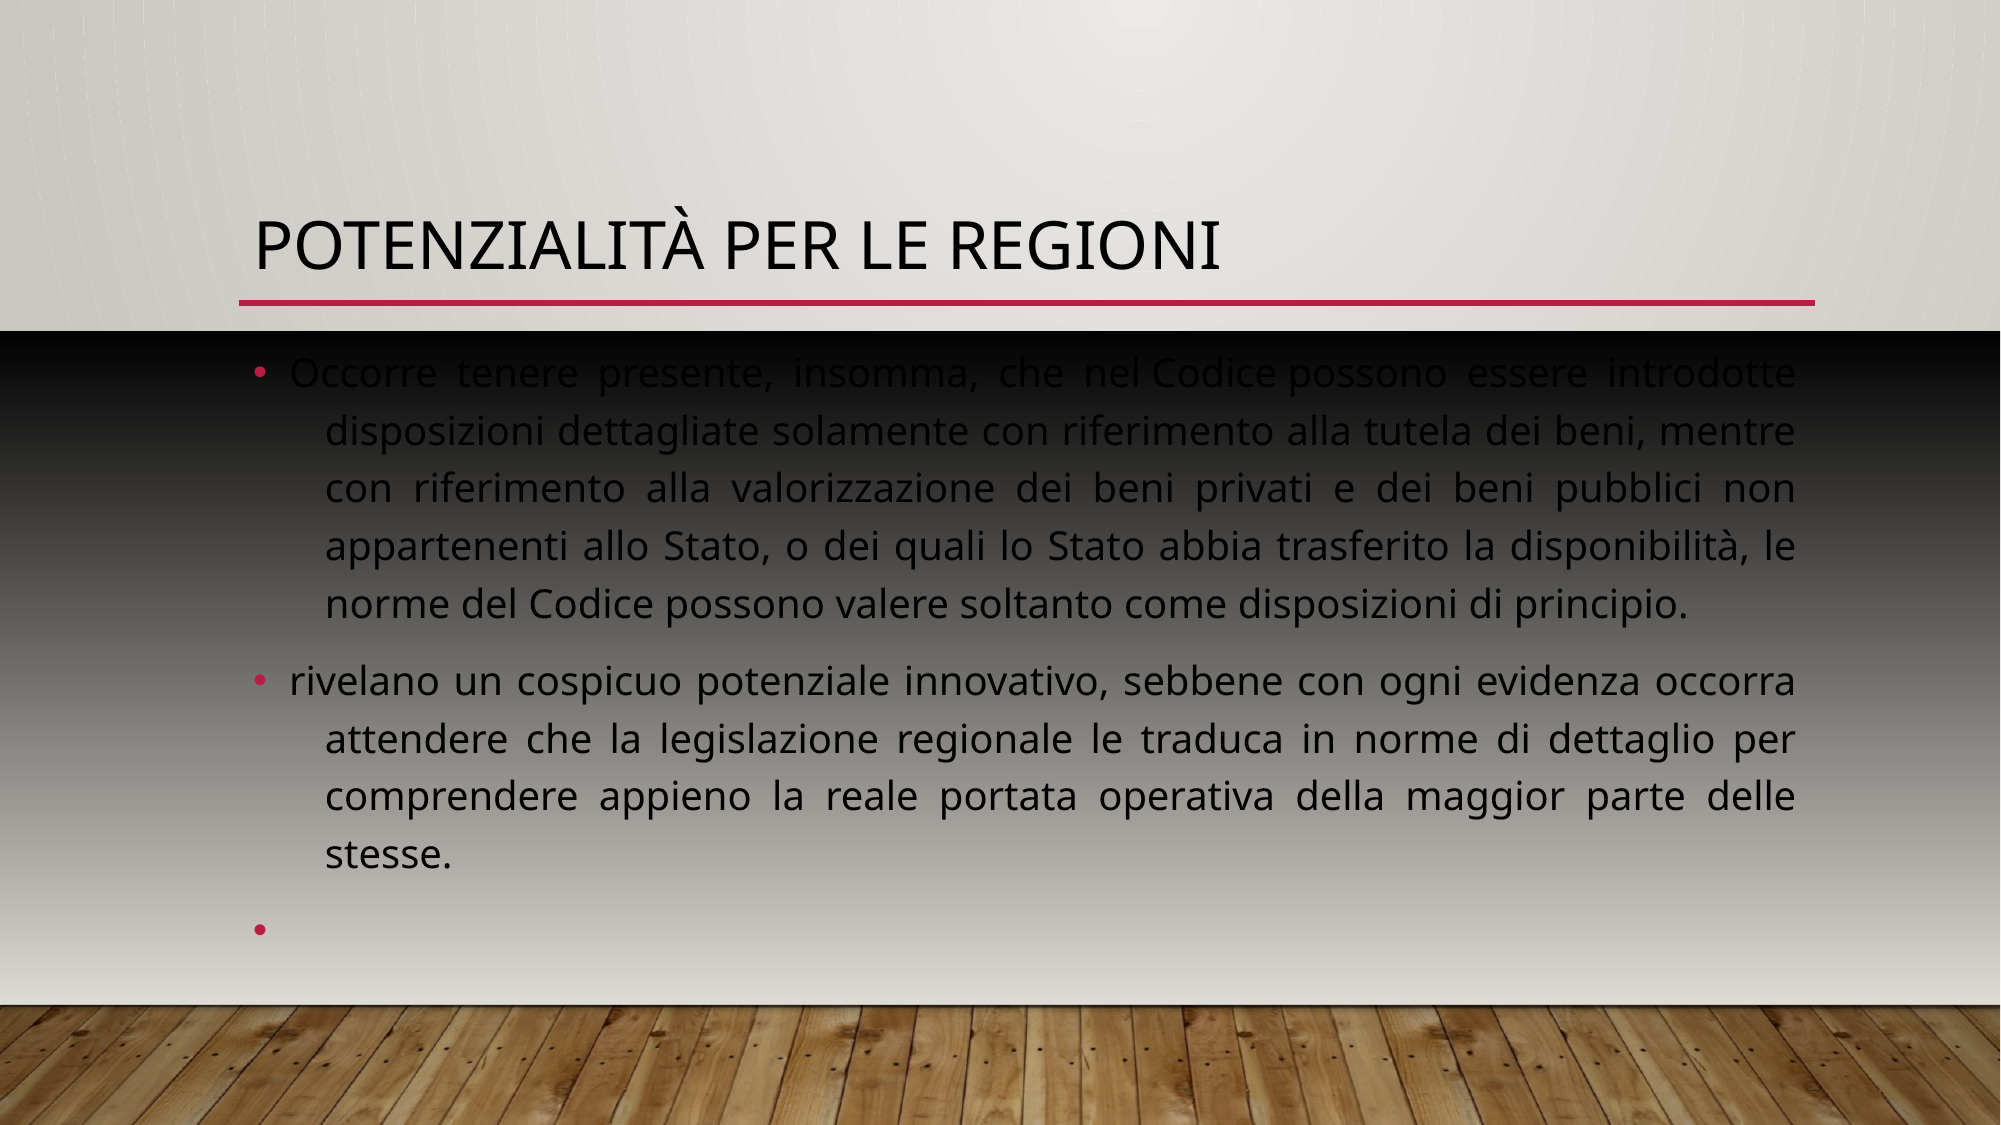

# Potenzialità per le regioni
Occorre tenere presente, insomma, che nel Codice possono essere introdotte disposizioni dettagliate solamente con riferimento alla tutela dei beni, mentre con riferimento alla valorizzazione dei beni privati e dei beni pubblici non appartenenti allo Stato, o dei quali lo Stato abbia trasferito la disponibilità, le norme del Codice possono valere soltanto come disposizioni di principio.
rivelano un cospicuo potenziale innovativo, sebbene con ogni evidenza occorra attendere che la legislazione regionale le traduca in norme di dettaglio per comprendere appieno la reale portata operativa della maggior parte delle stesse.